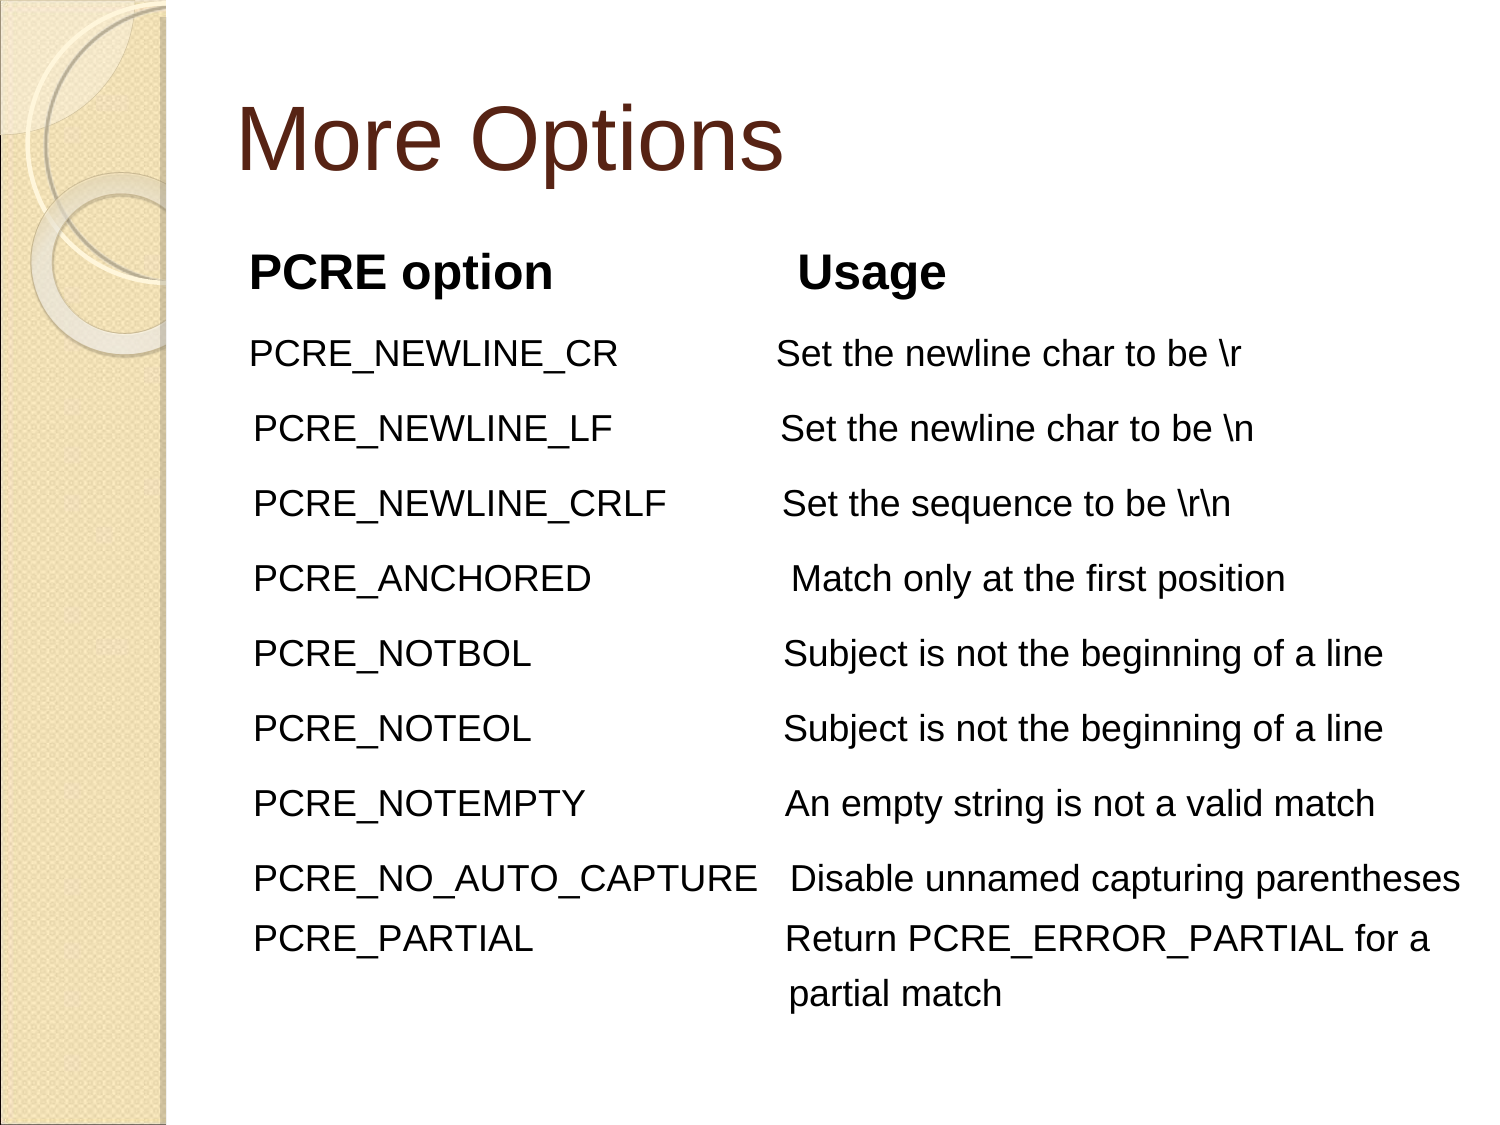

# More Options
PCRE option	 Usage
PCRE_NEWLINE_CR Set the newline char to be \r
PCRE_NEWLINE_LF Set the newline char to be \n
PCRE_NEWLINE_CRLF Set the sequence to be \r\n
PCRE_ANCHORED Match only at the first position
PCRE_NOTBOL Subject is not the beginning of a line
PCRE_NOTEOL Subject is not the beginning of a line
PCRE_NOTEMPTY An empty string is not a valid match
PCRE_NO_AUTO_CAPTURE Disable unnamed capturing parentheses
PCRE_PARTIAL Return PCRE_ERROR_PARTIAL for a
 partial match